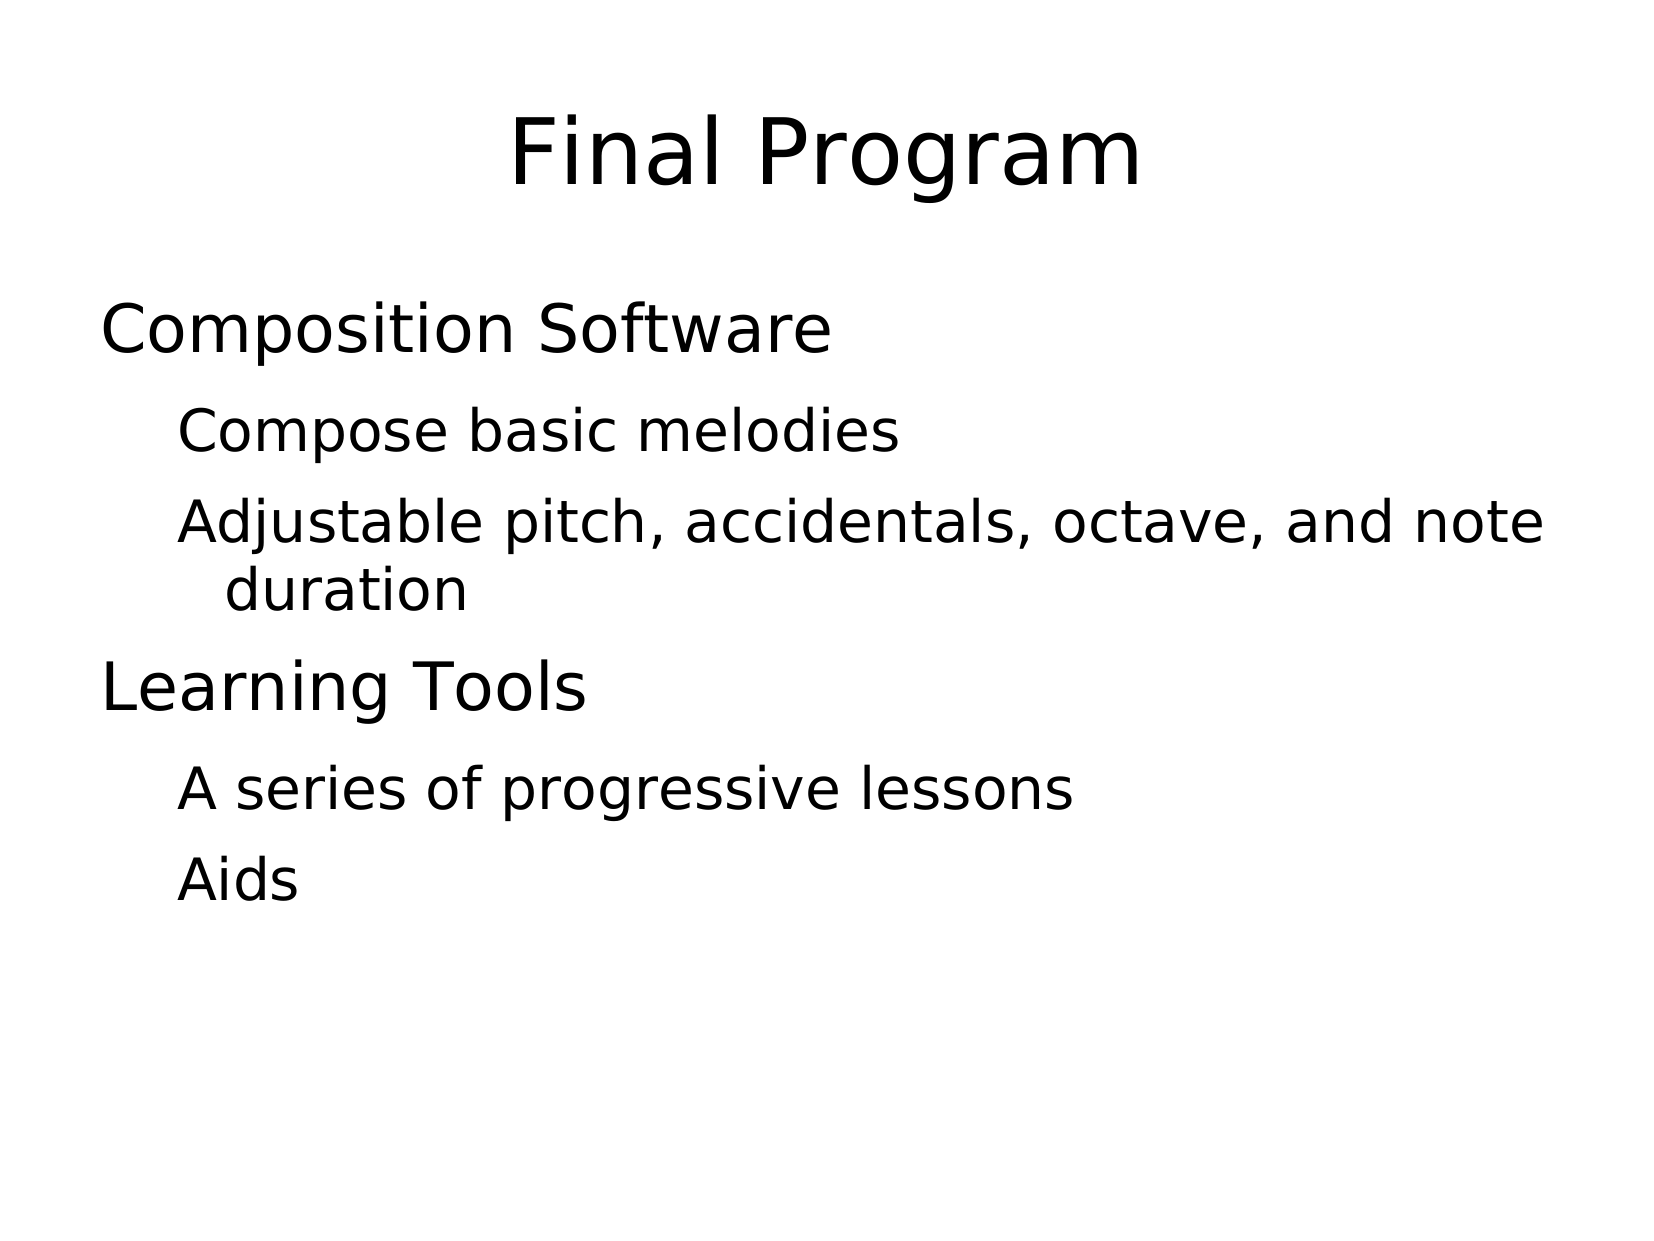

# Final Program
Composition Software
Compose basic melodies
Adjustable pitch, accidentals, octave, and note duration
Learning Tools
A series of progressive lessons
Aids